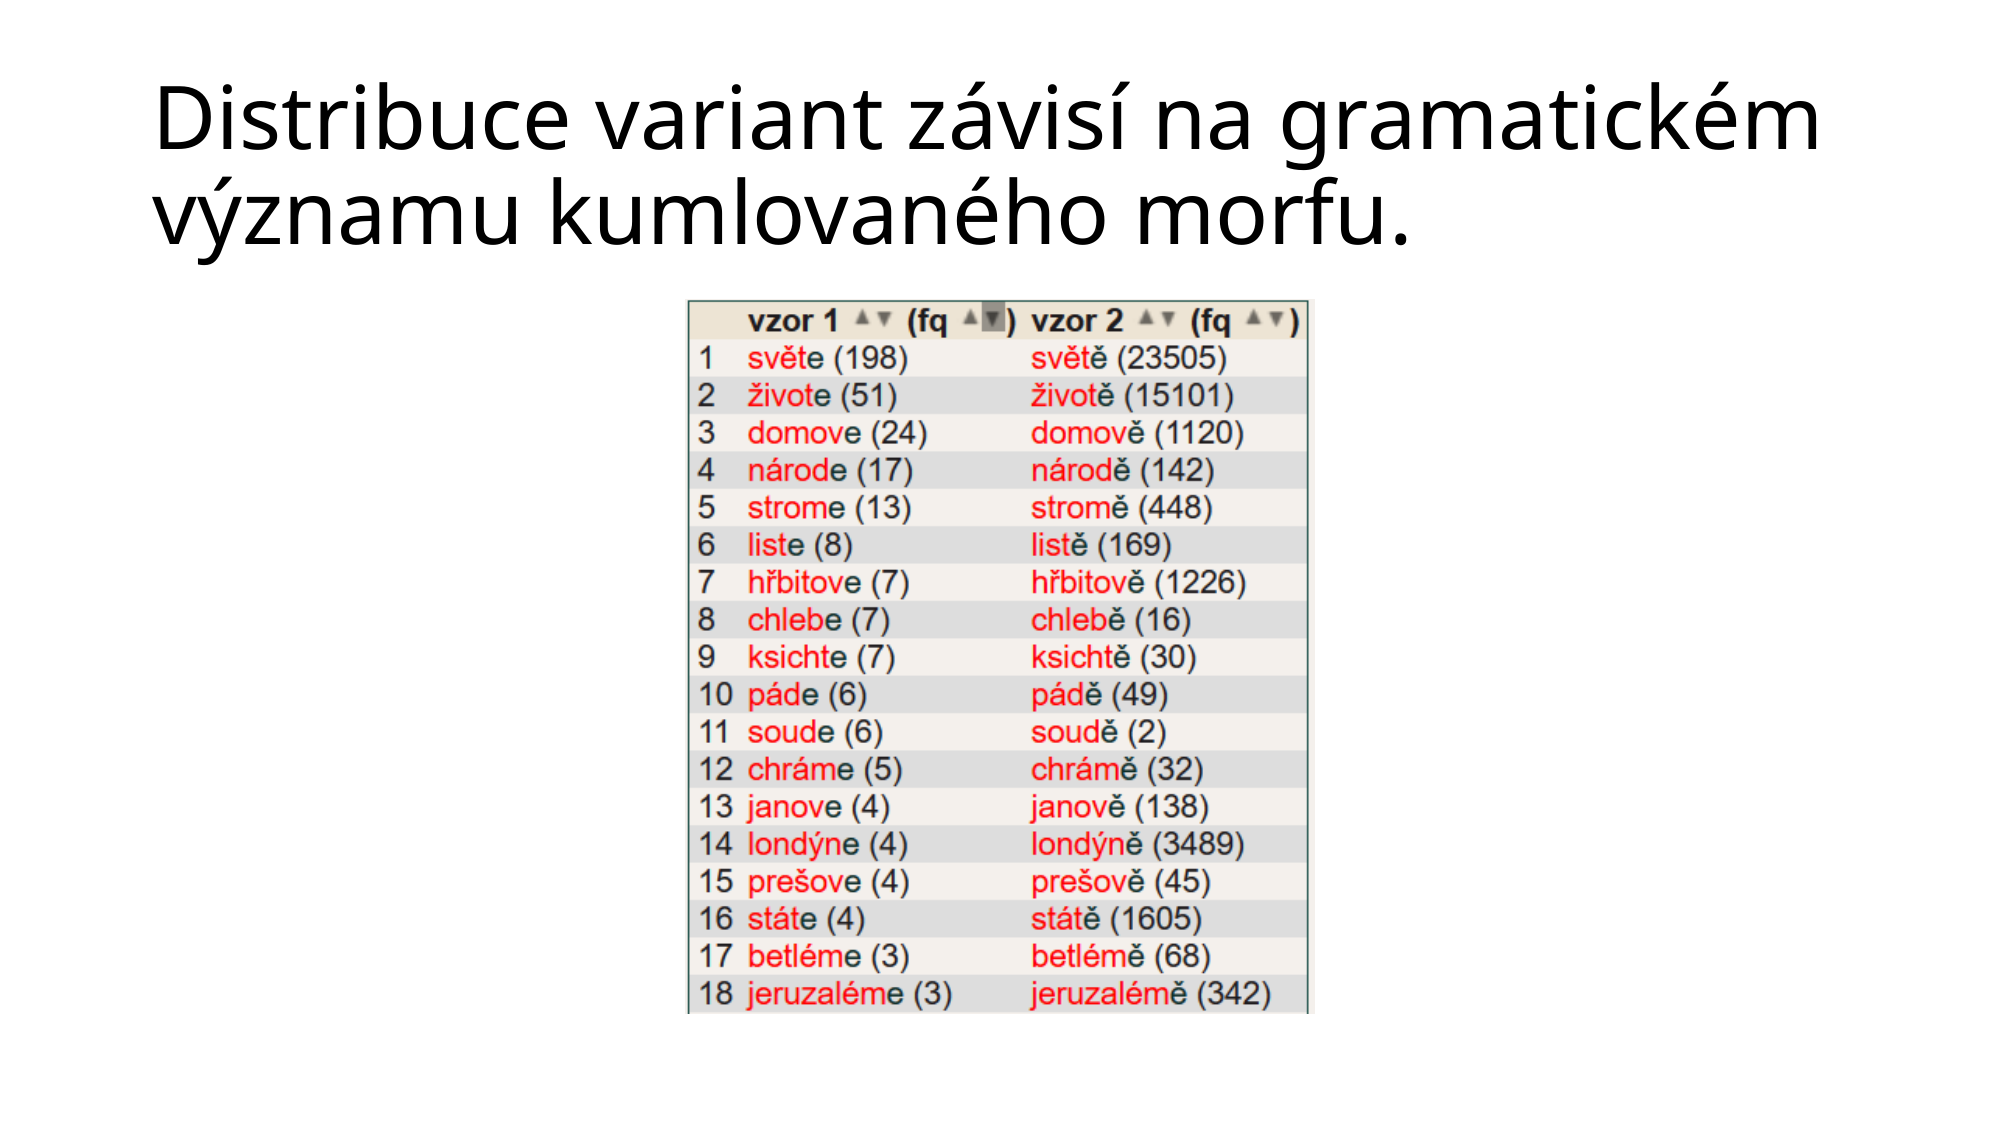

# Distribuce variant závisí na gramatickém významu kumlovaného morfu.